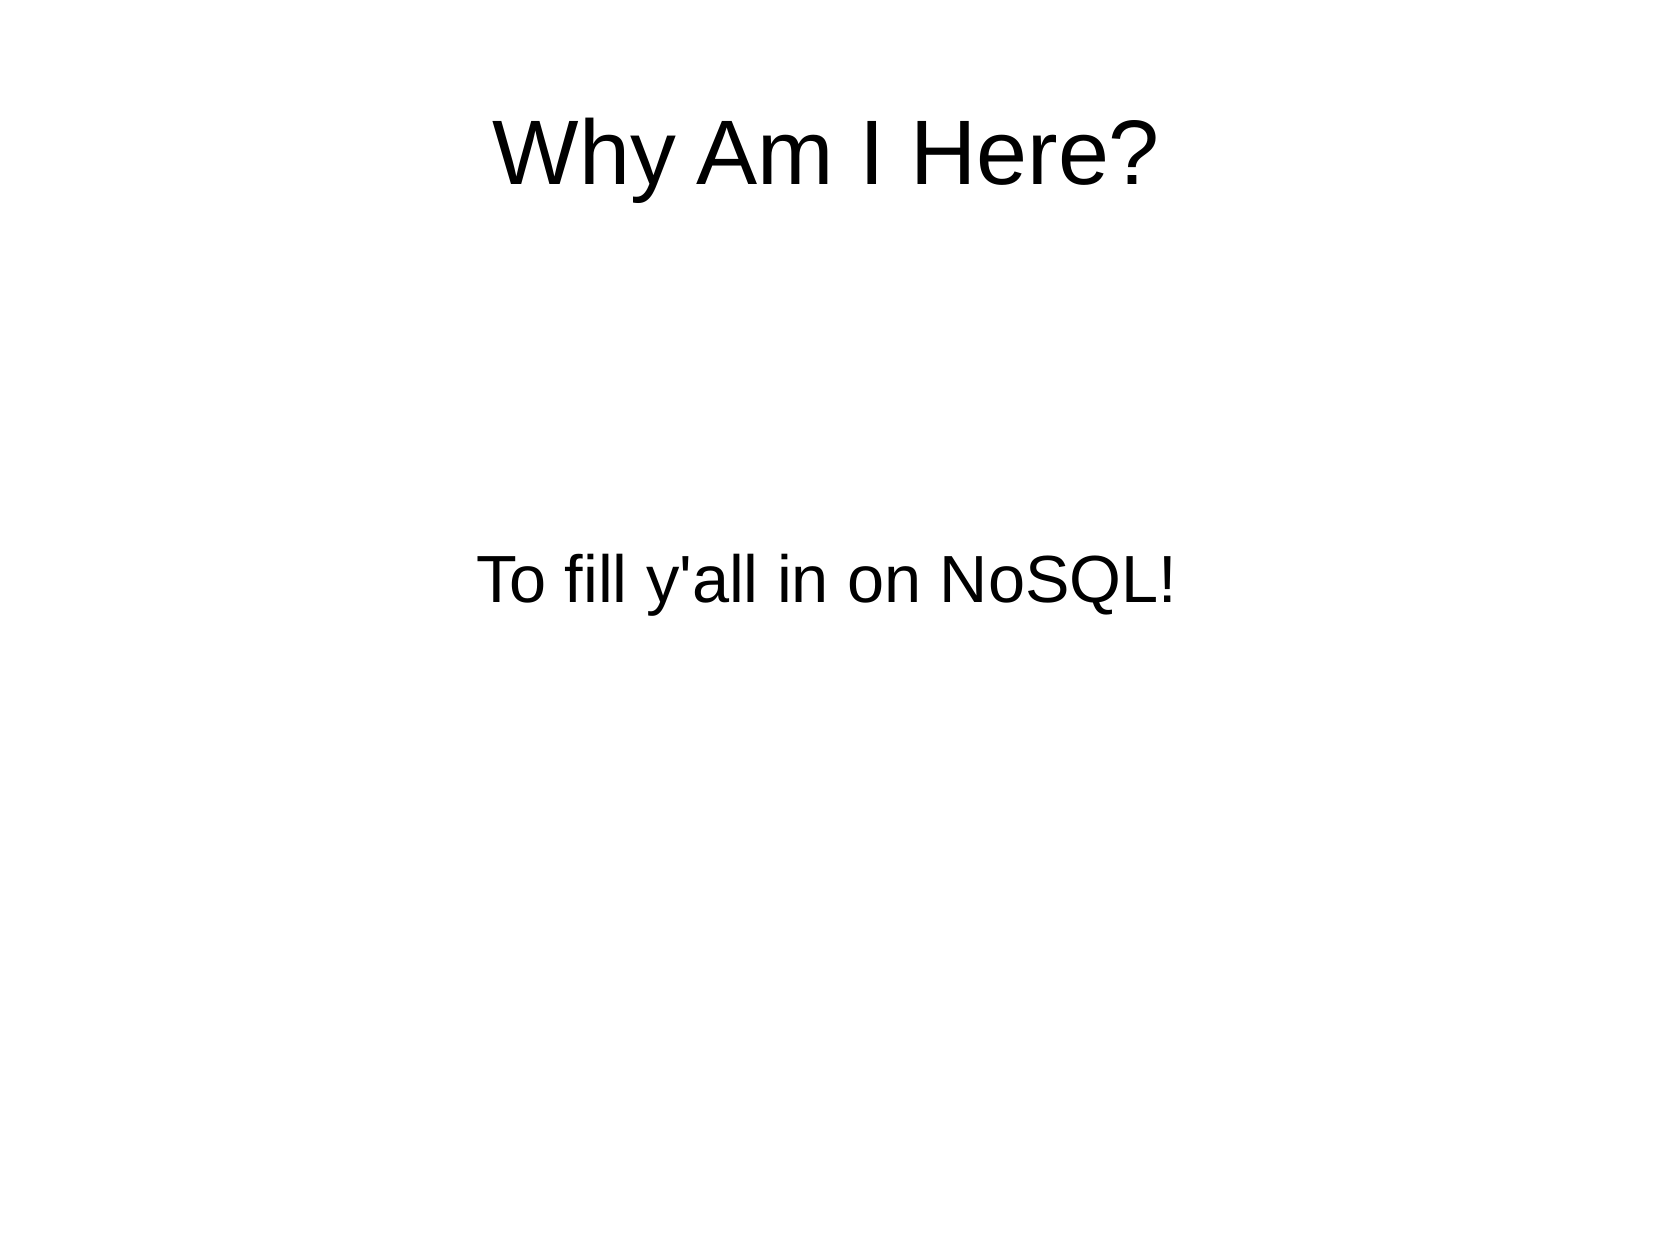

# Why Am I Here?
To fill y'all in on NoSQL!